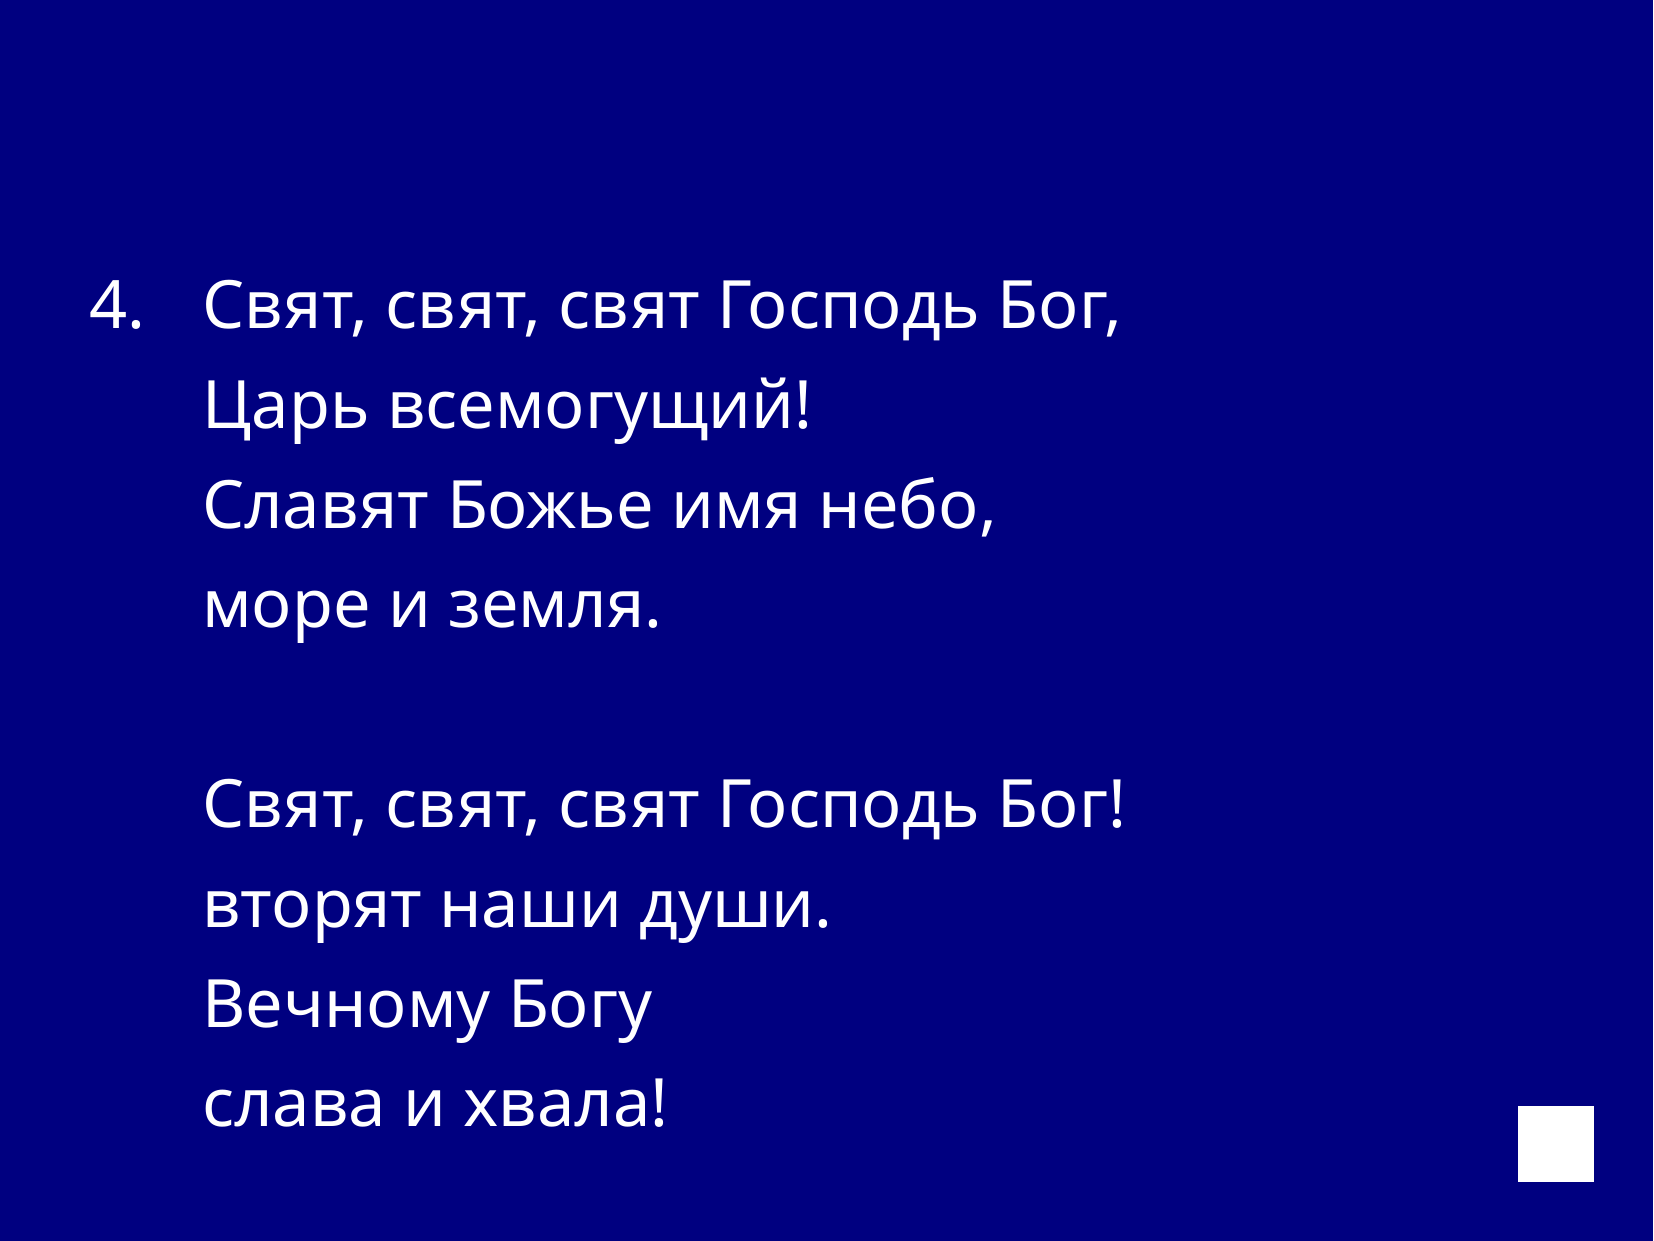

4.	Свят, свят, свят Господь Бог,
	Царь всемогущий!
	Славят Божье имя небо,
	море и земля.
	Свят, свят, свят Господь Бог!
	вторят наши души.
	Вечному Богу
	слава и хвала!